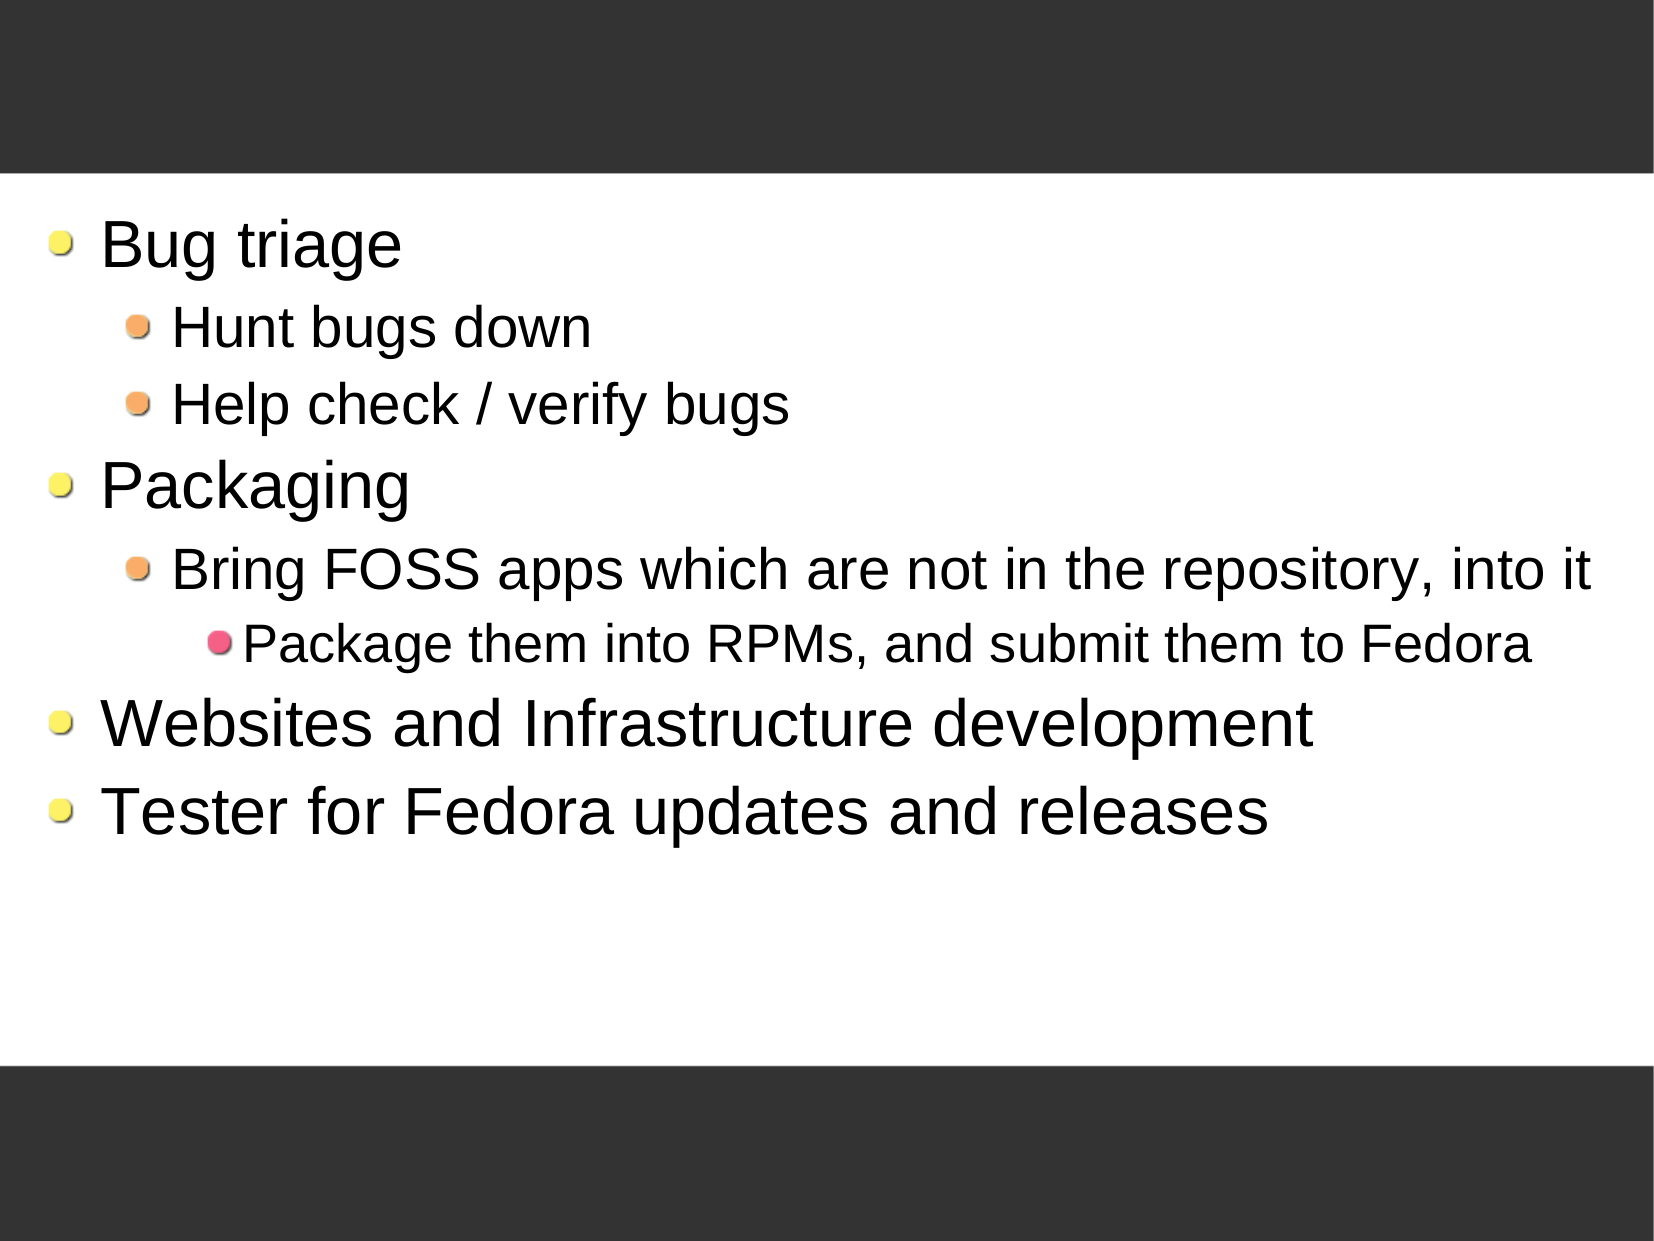

#
Bug triage
Hunt bugs down
Help check / verify bugs
Packaging
Bring FOSS apps which are not in the repository, into it
Package them into RPMs, and submit them to Fedora
Websites and Infrastructure development
Tester for Fedora updates and releases